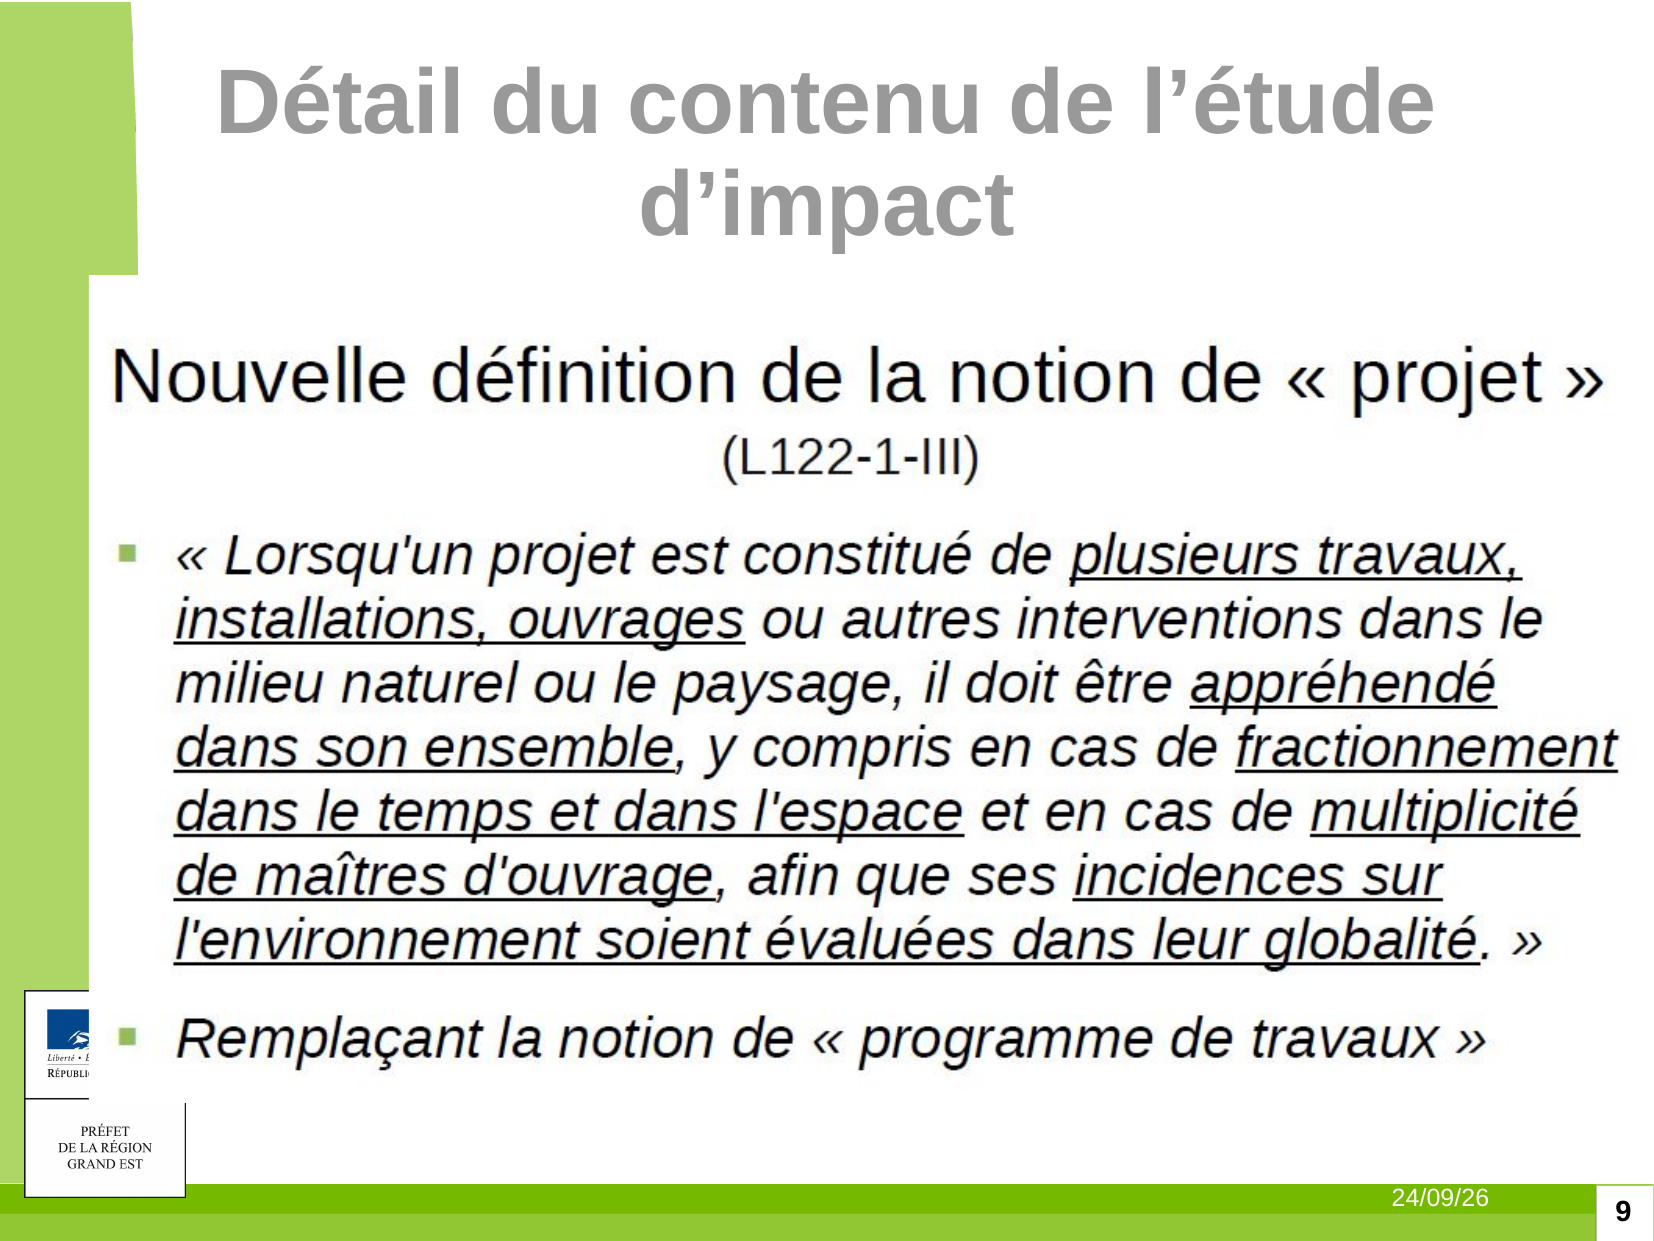

# Détail du contenu de l’étude d’impact
9